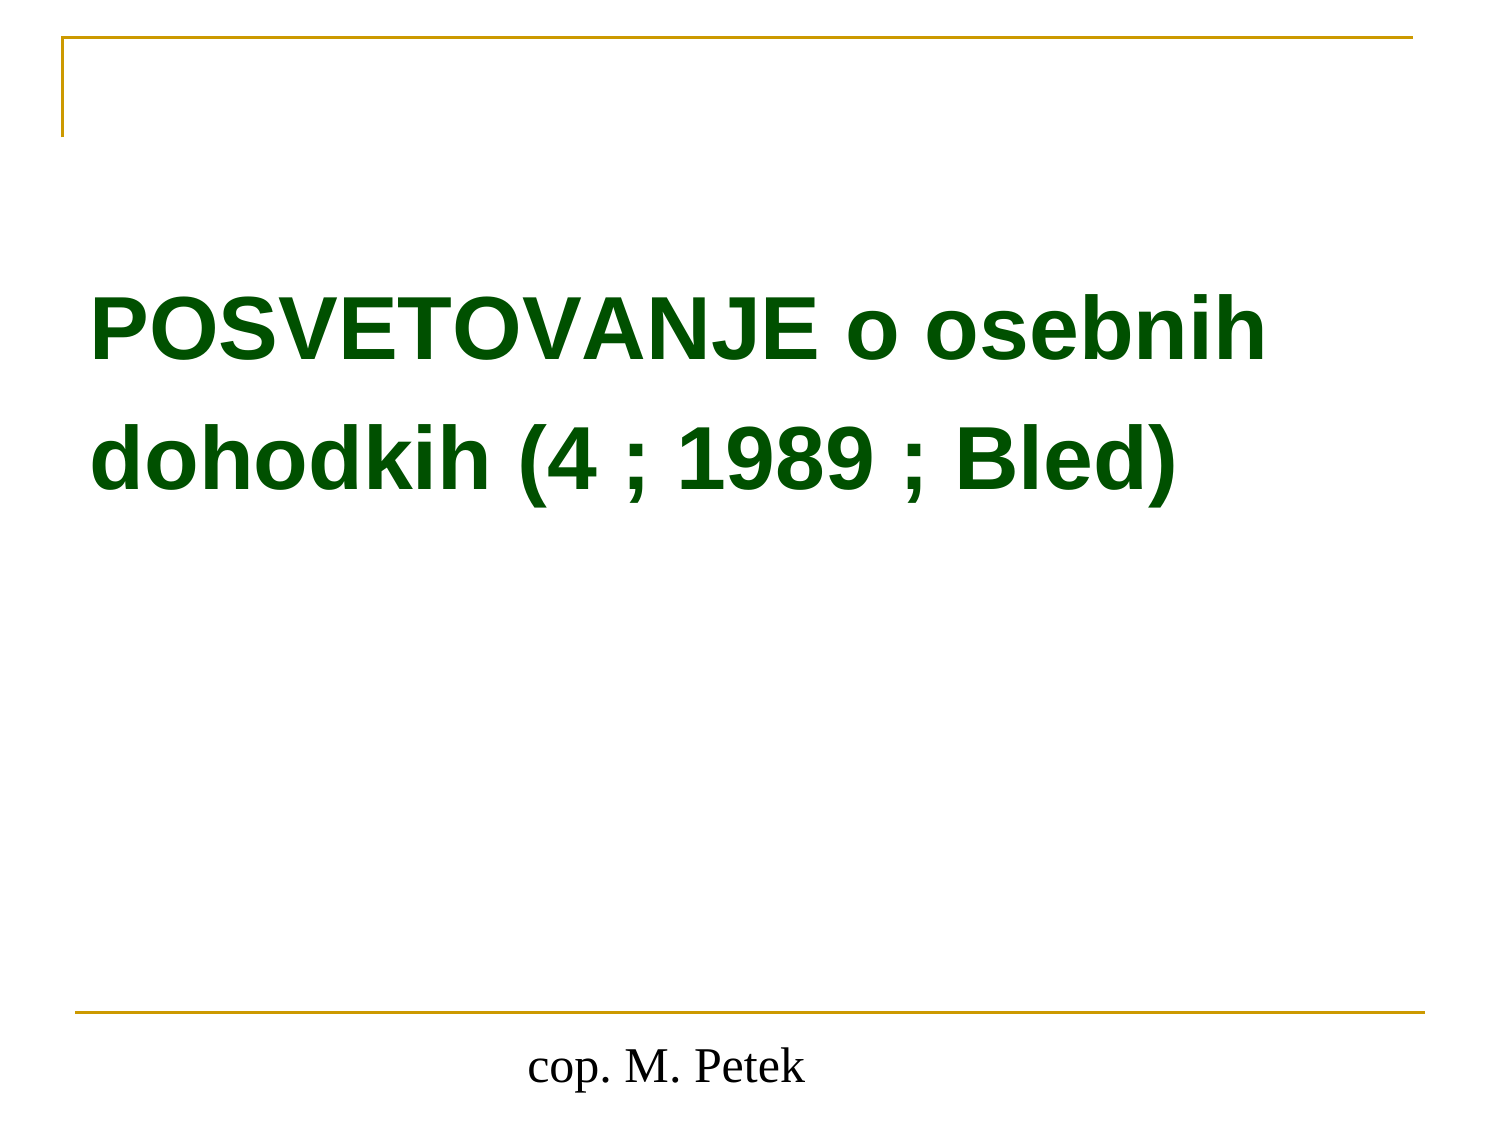

# POSVETOVANJE o osebnih
dohodkih (4 ; 1989 ; Bled)
cop. M. Petek